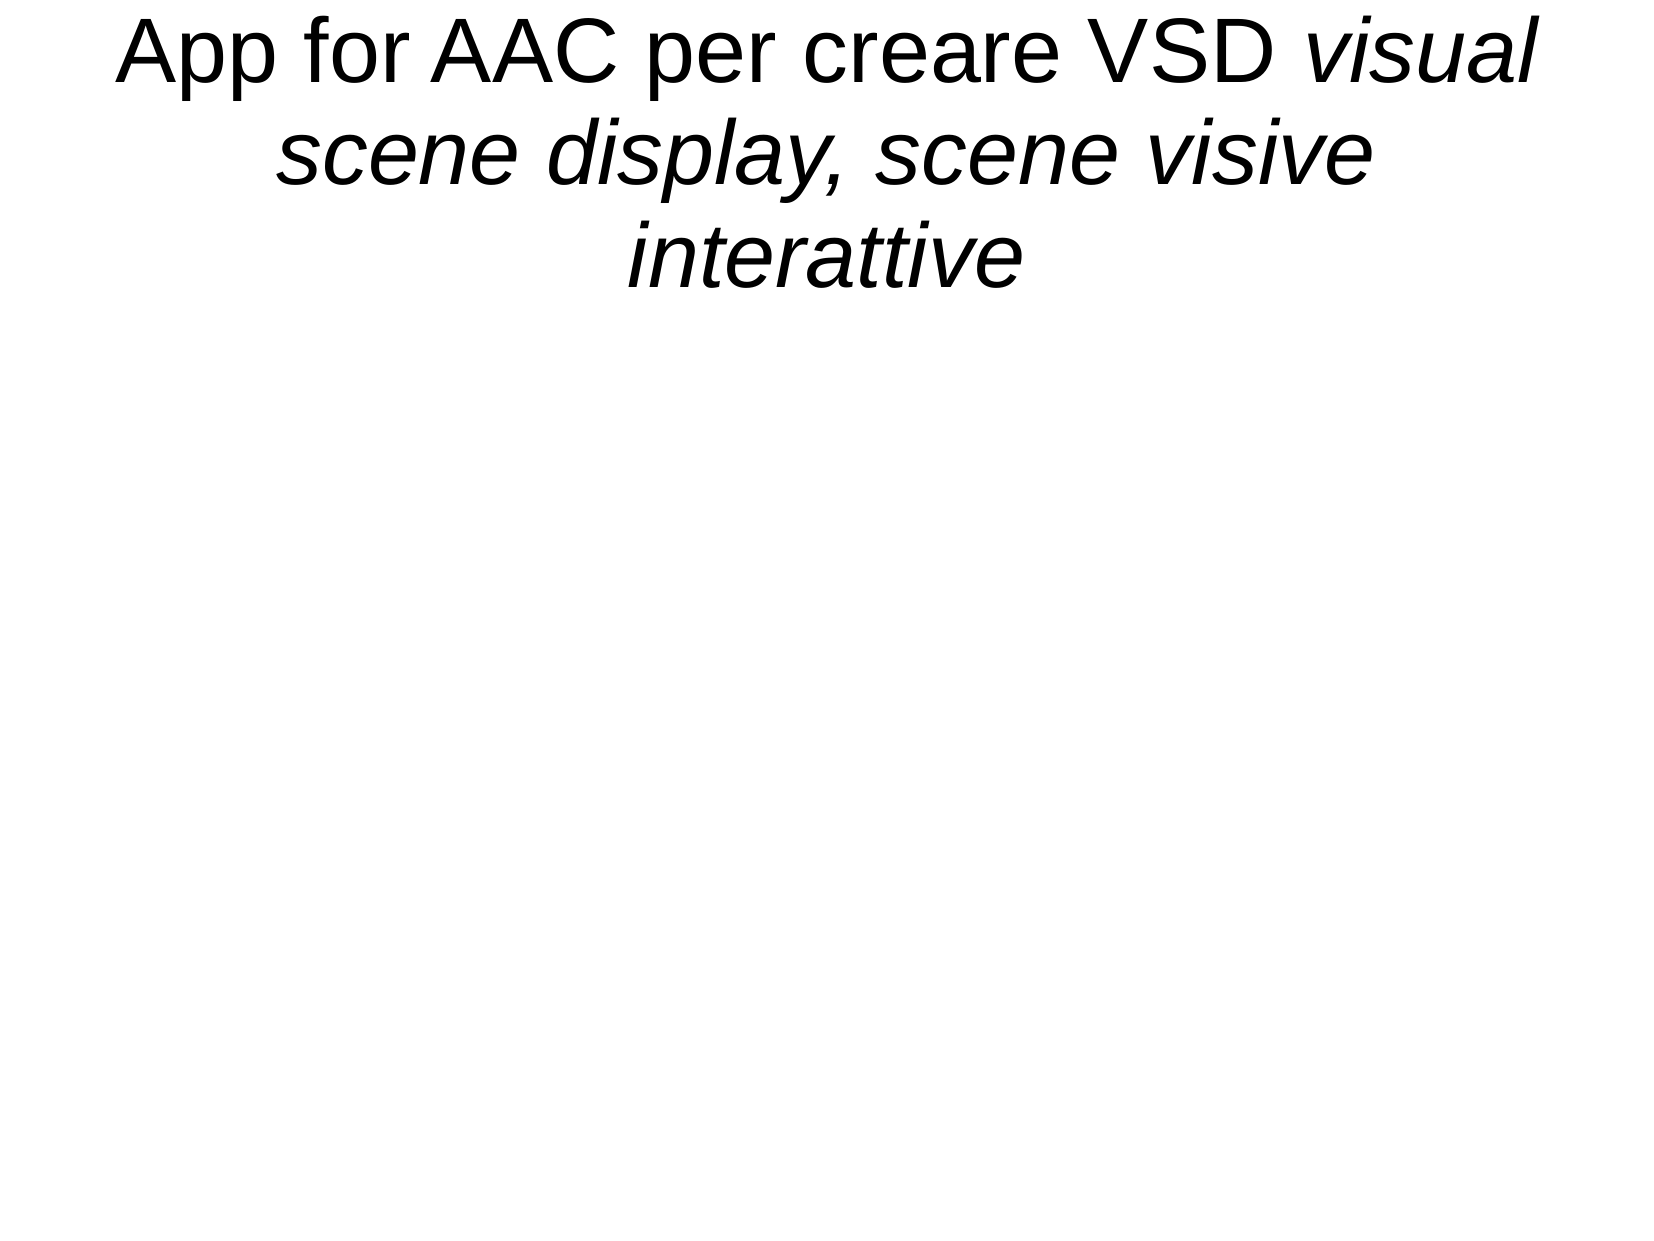

# App for AAC per creare VSD visual scene display, scene visive interattive